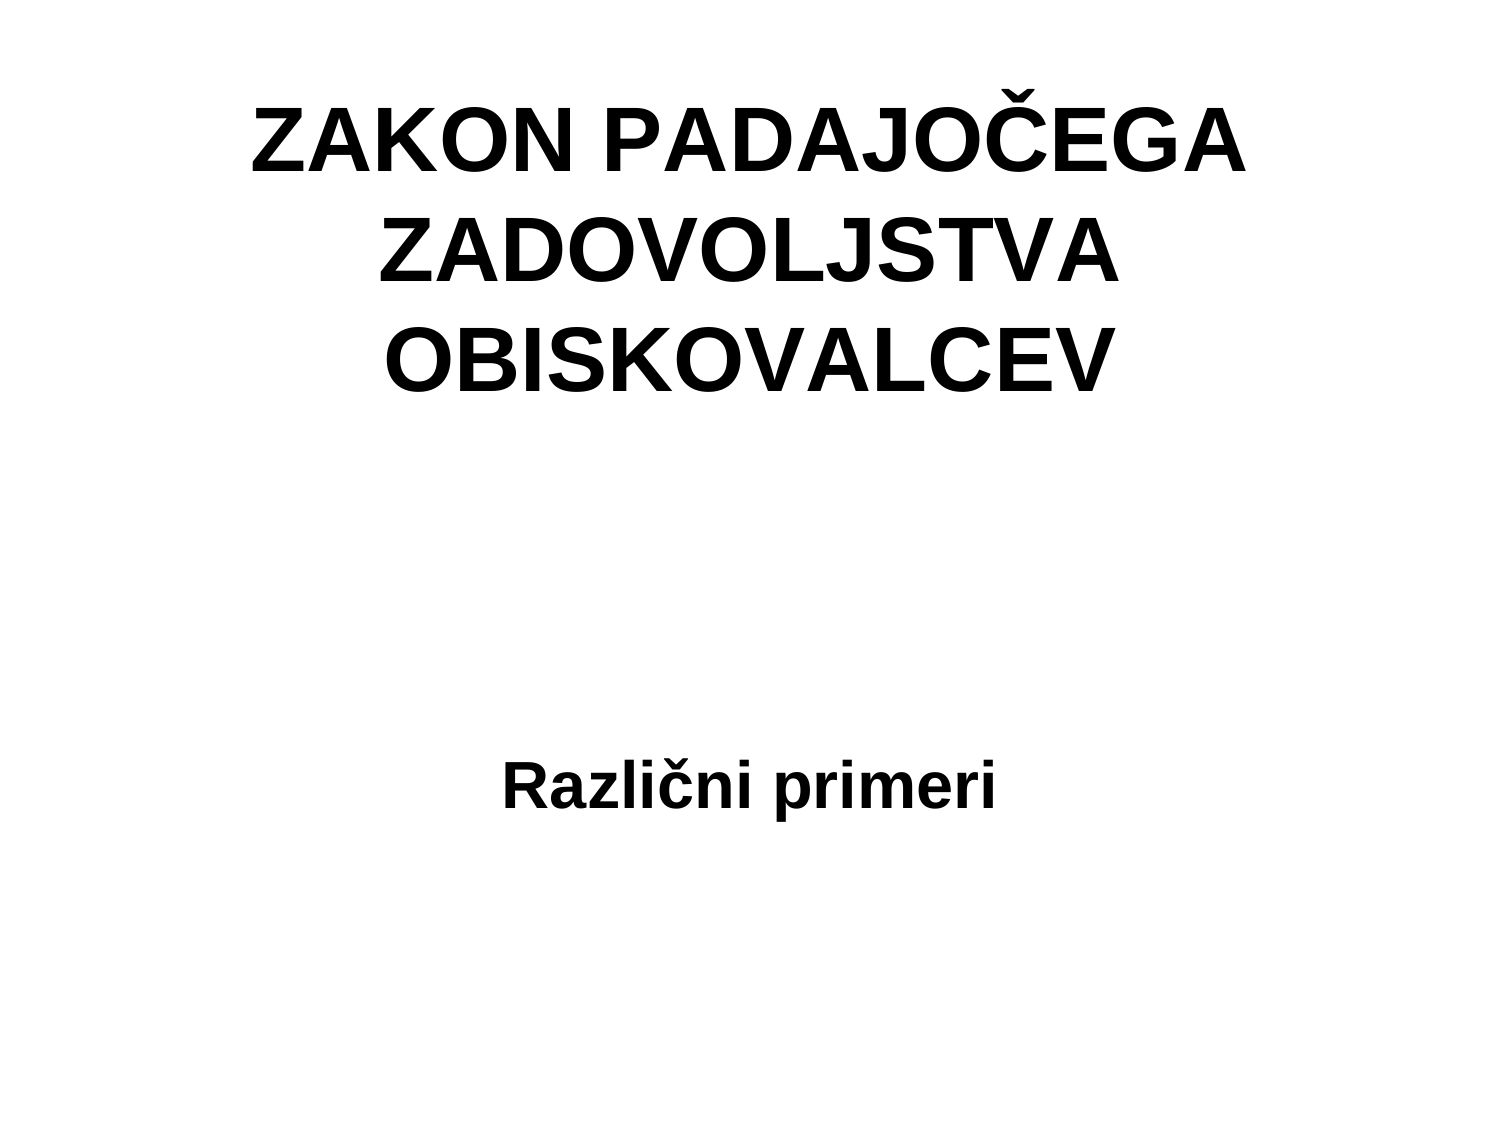

# ZAKON PADAJOČEGA ZADOVOLJSTVA OBISKOVALCEV
Različni primeri